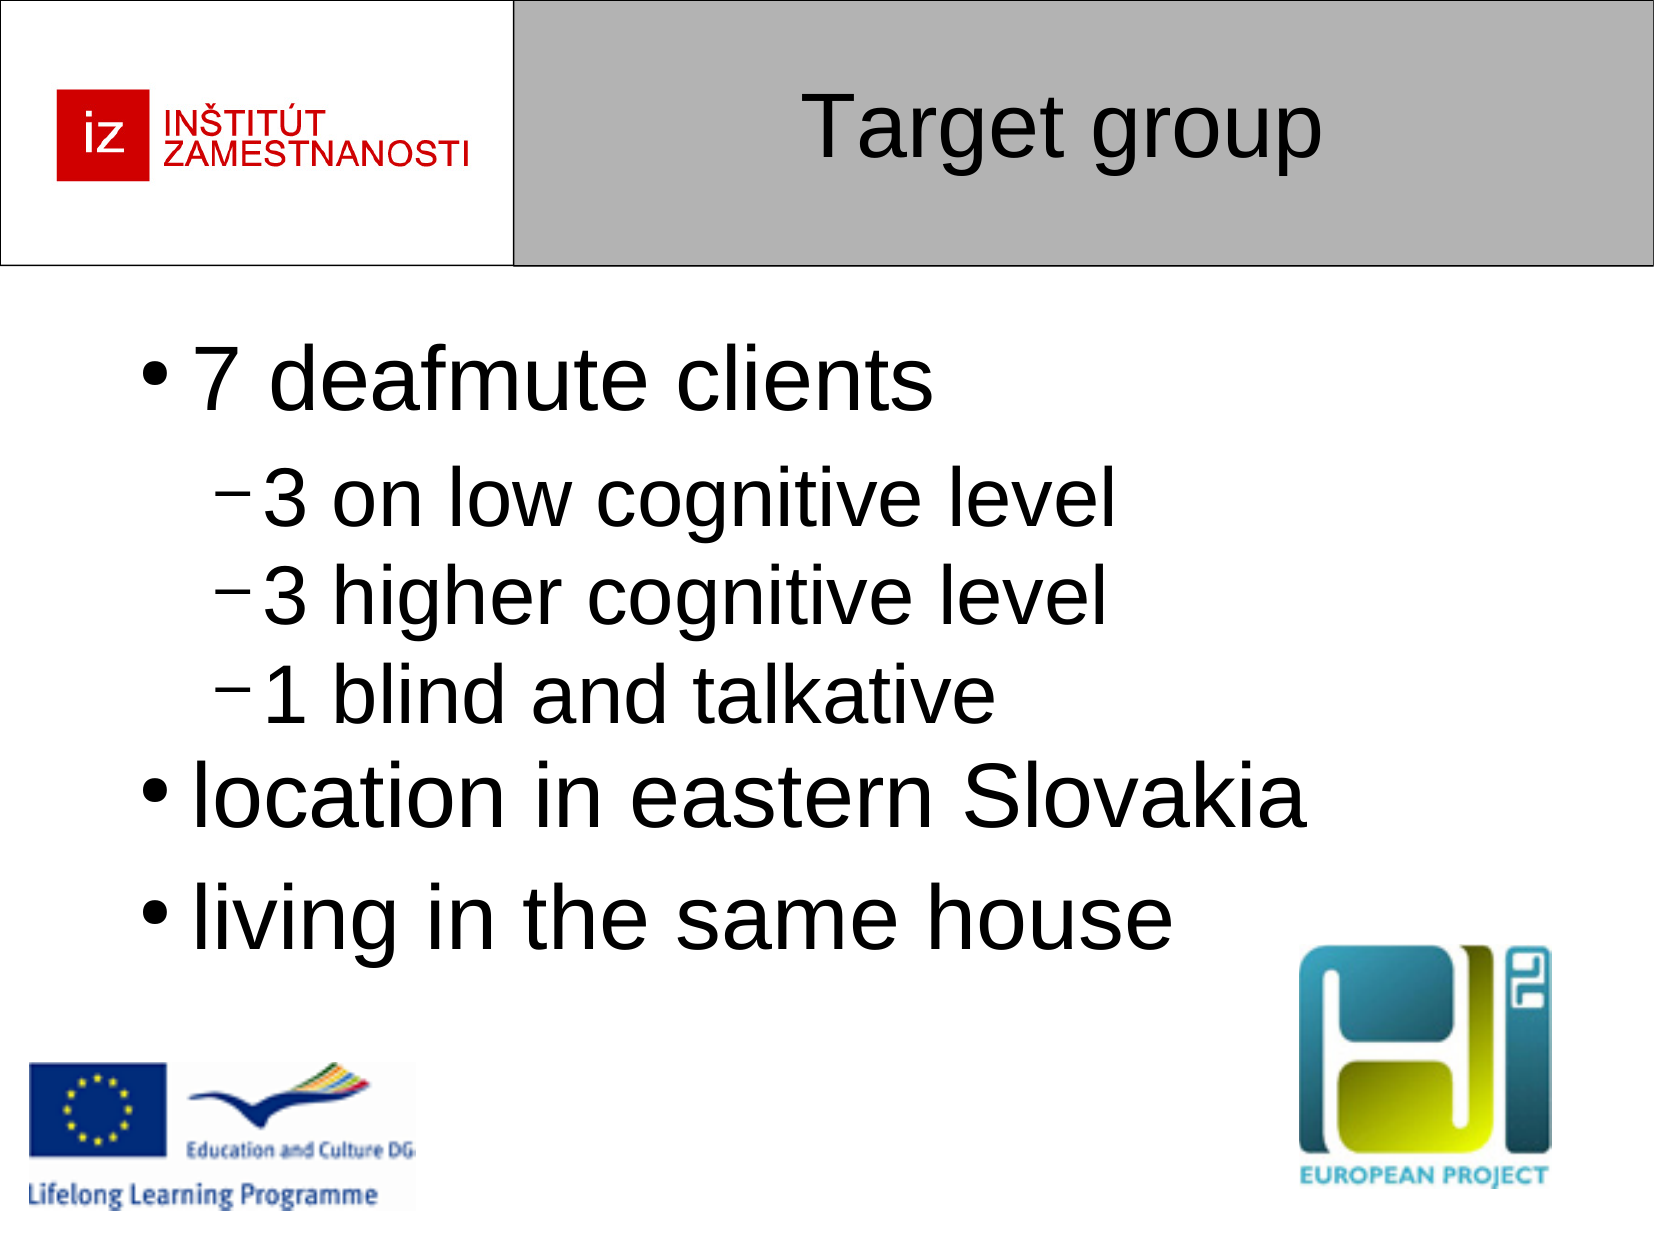

# Target group
7 deafmute clients
3 on low cognitive level
3 higher cognitive level
1 blind and talkative
location in eastern Slovakia
living in the same house